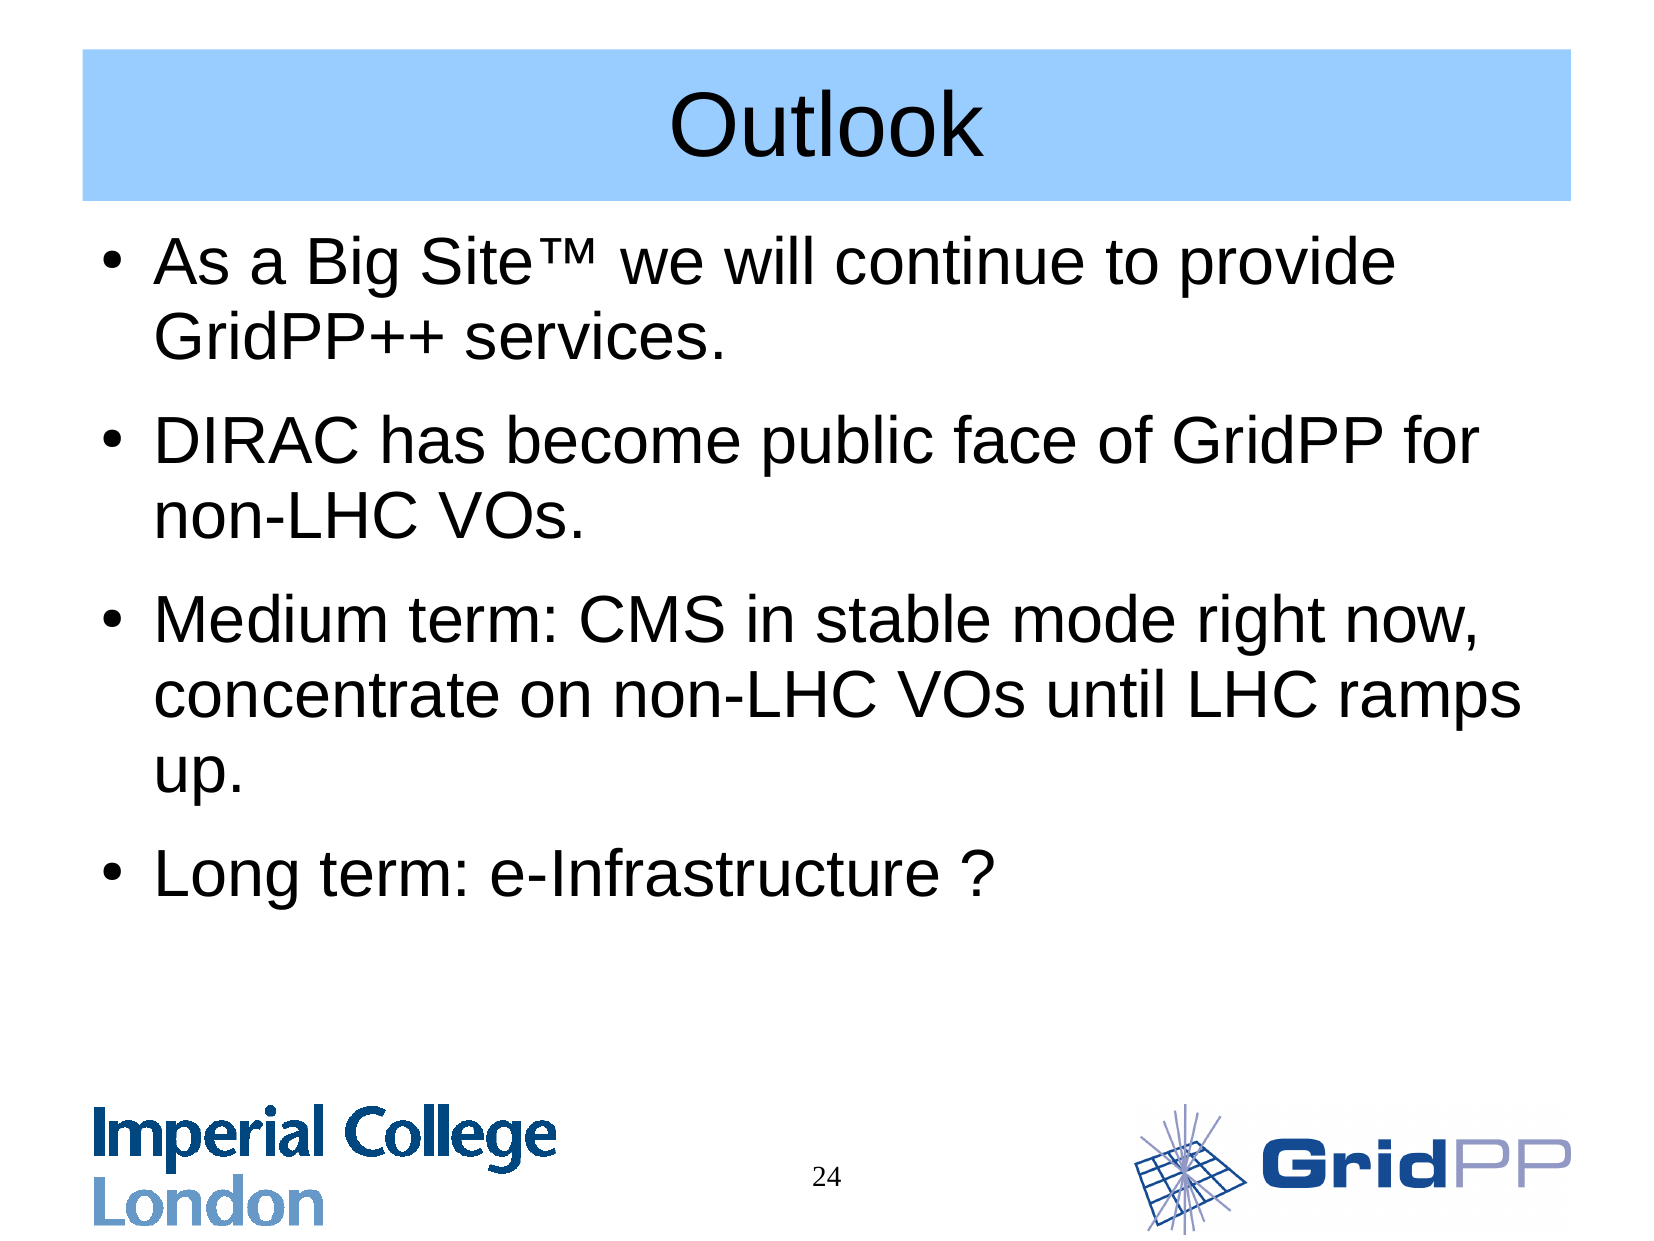

# Outlook
As a Big Site™ we will continue to provide GridPP++ services.
DIRAC has become public face of GridPP for non-LHC VOs.
Medium term: CMS in stable mode right now, concentrate on non-LHC VOs until LHC ramps up.
Long term: e-Infrastructure ?
24